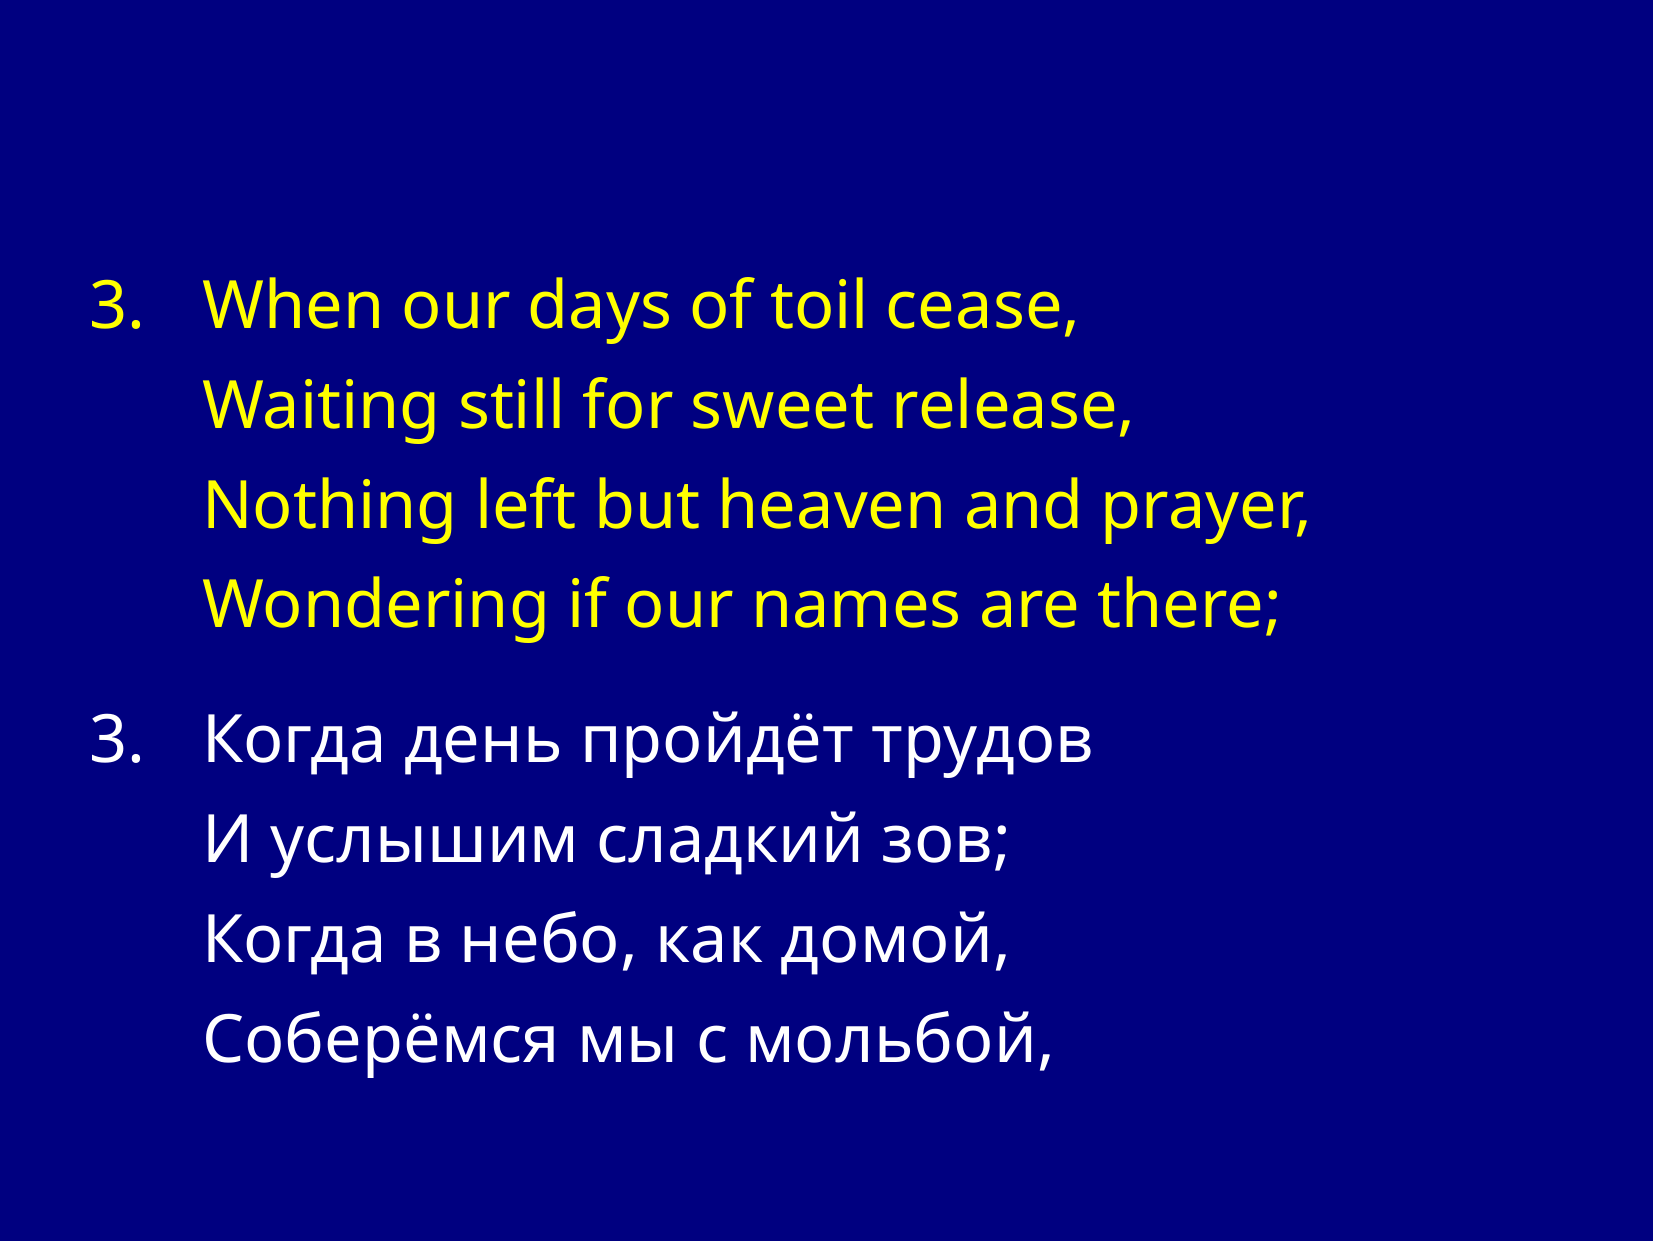

3.	When our days of toil cease,
	Waiting still for sweet release,
	Nothing left but heaven and prayer,
	Wondering if our names are there;
3.	Когда день пройдёт трудов
	И услышим сладкий зов;
	Когда в небо, как домой,
	Соберёмся мы с мольбой,